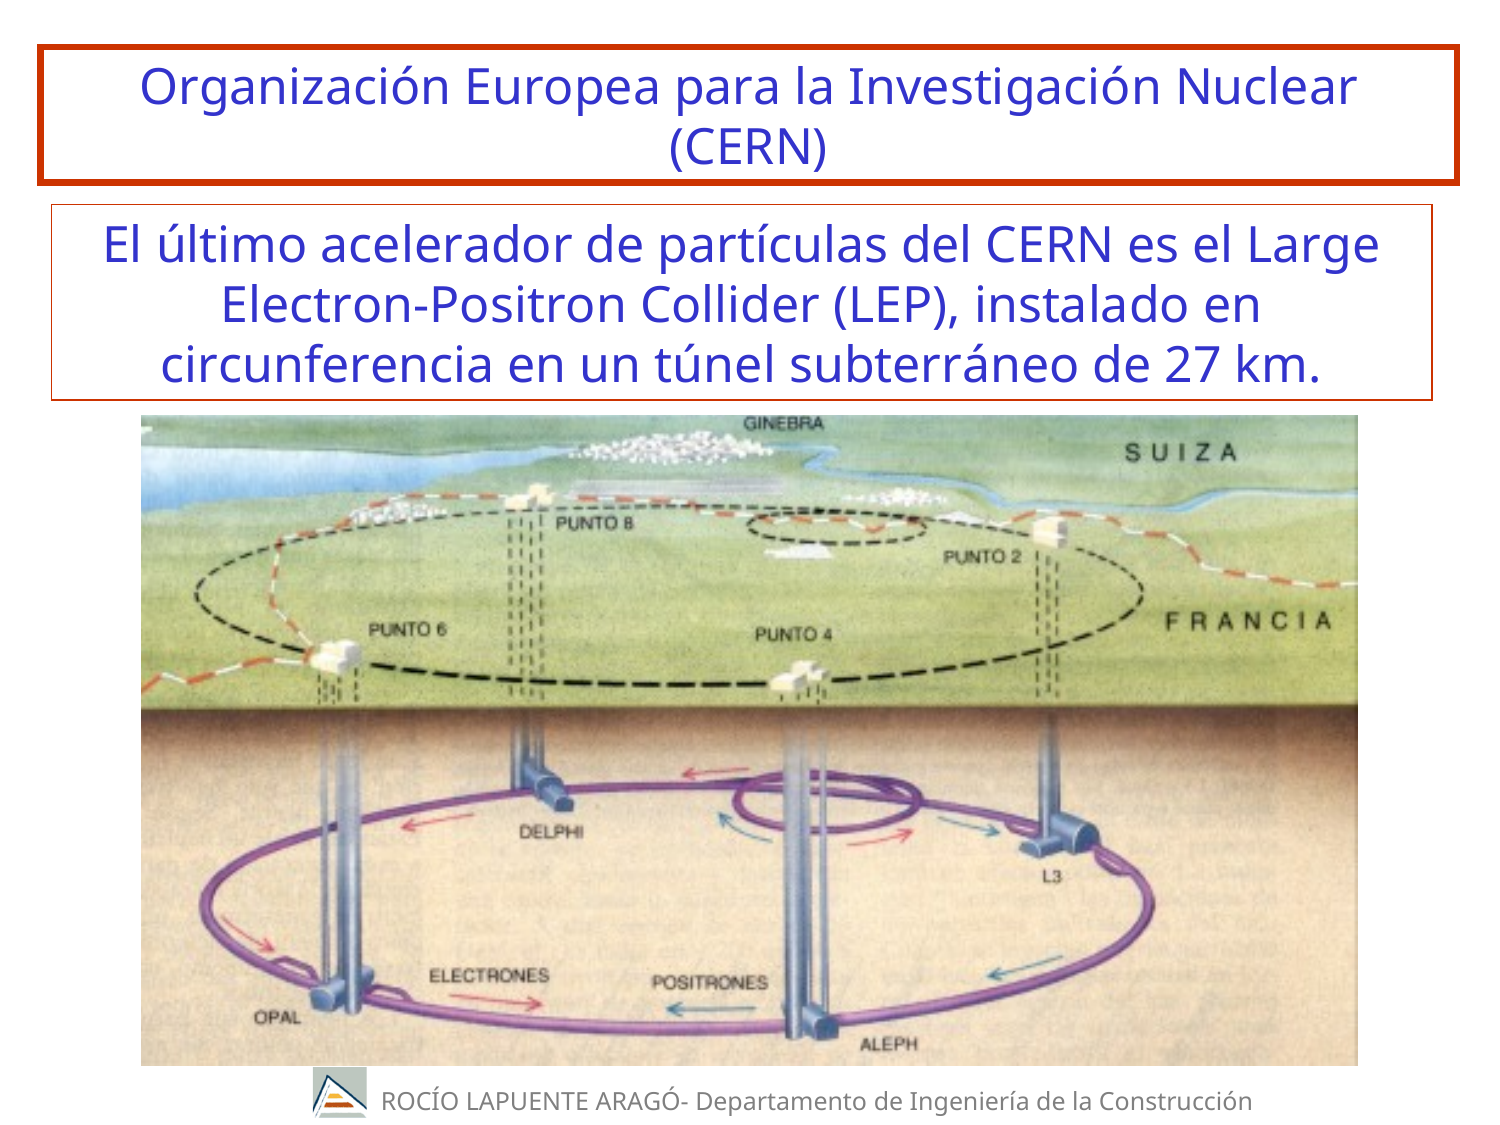

Organización Europea para la Investigación Nuclear (CERN)
El último acelerador de partículas del CERN es el Large Electron-Positron Collider (LEP), instalado en circunferencia en un túnel subterráneo de 27 km.